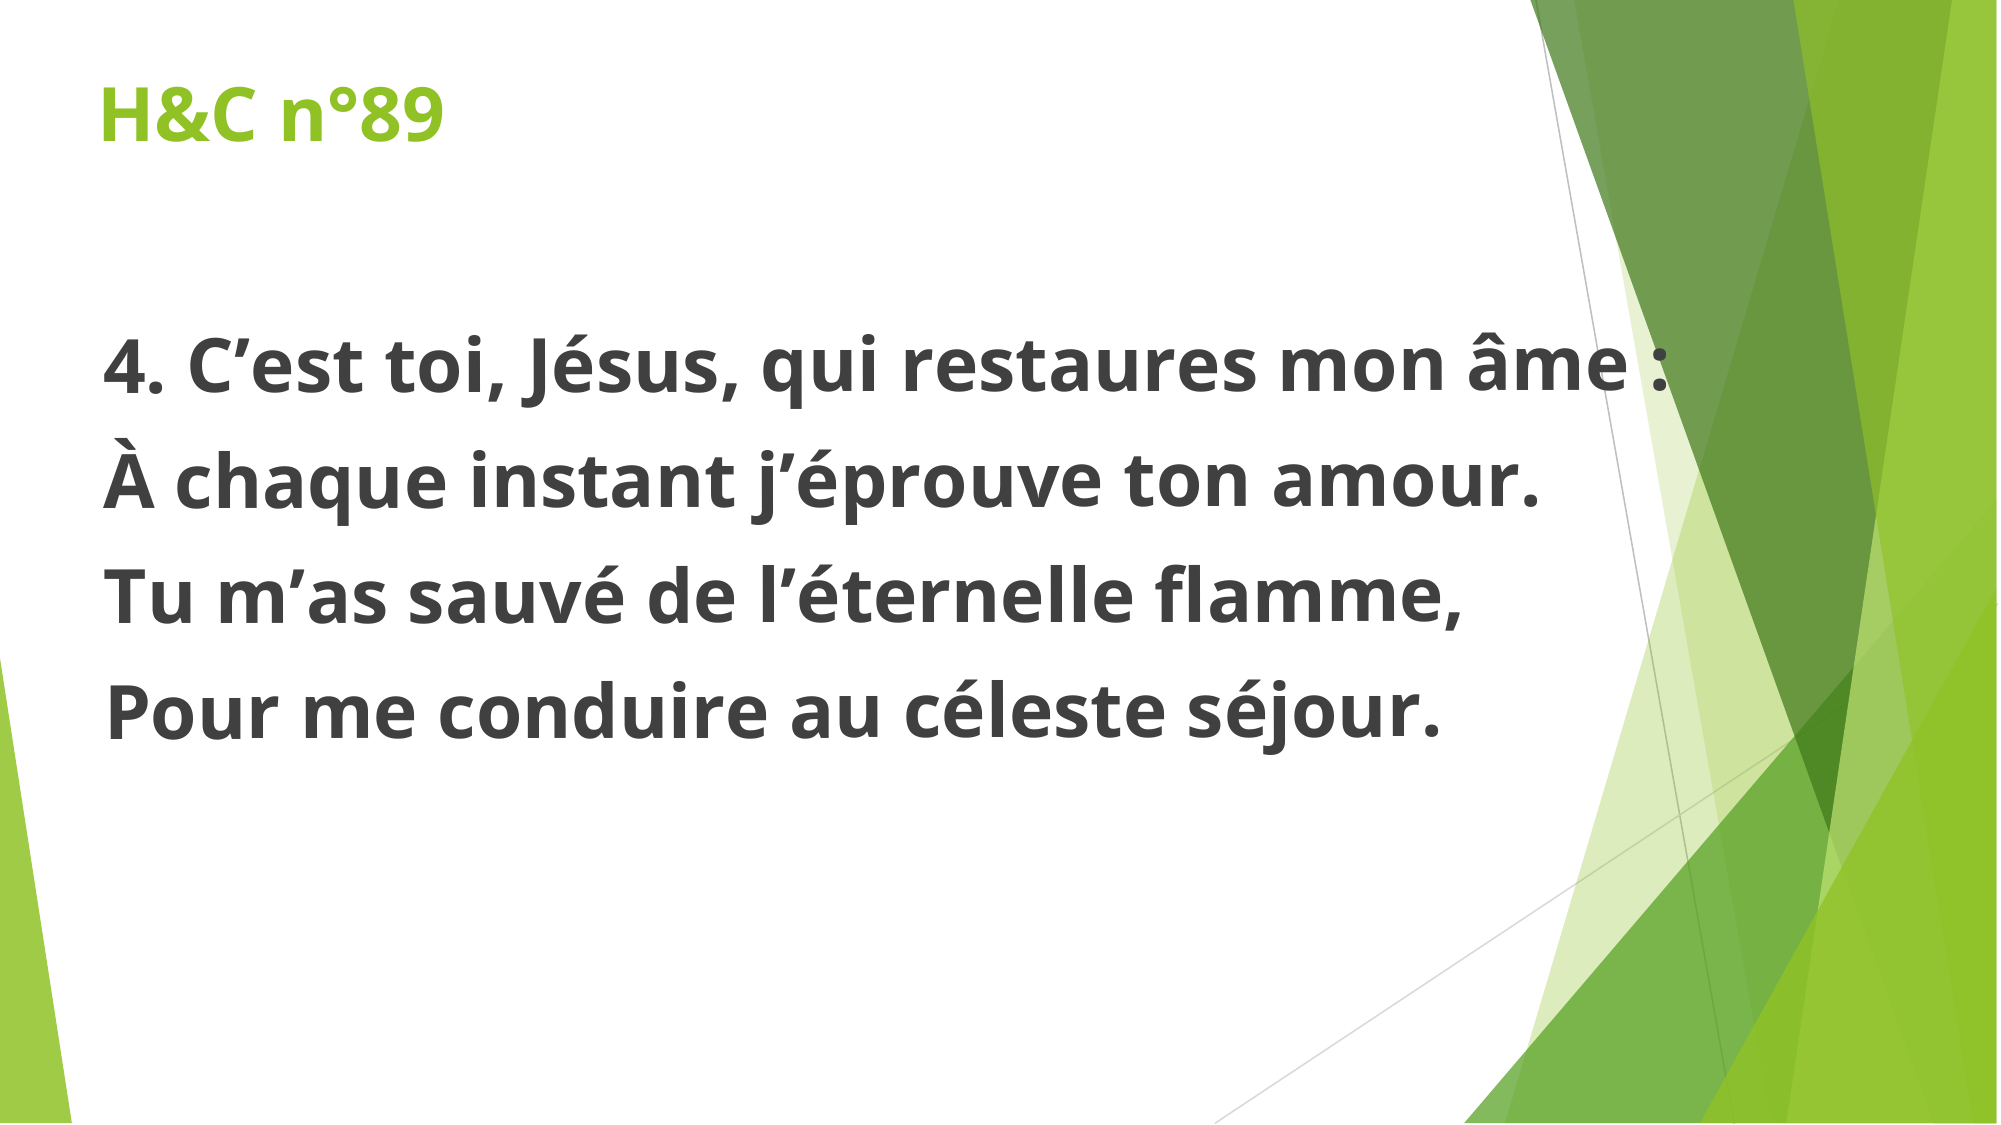

H&C n°89
4. C’est toi, Jésus, qui restaures mon âme :
À chaque instant j’éprouve ton amour.
Tu m’as sauvé de l’éternelle flamme,
Pour me conduire au céleste séjour.